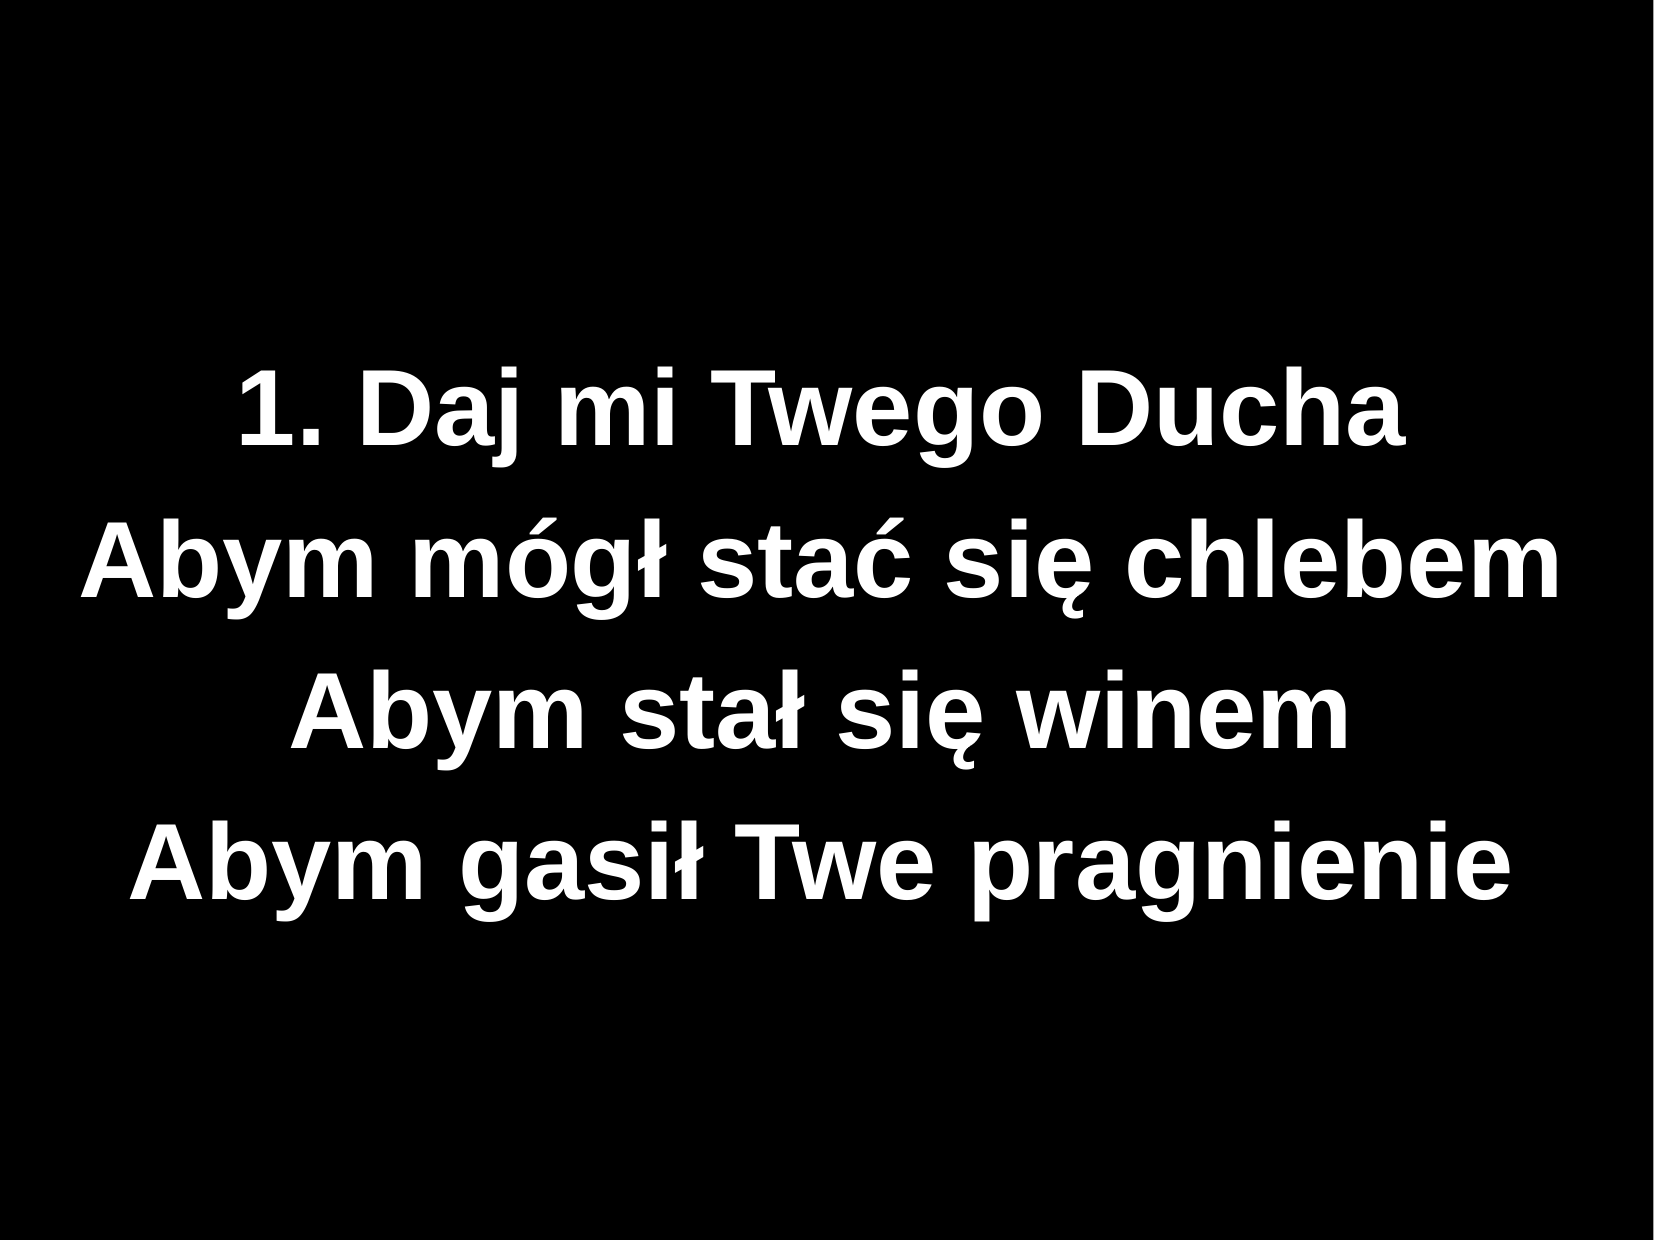

# 1. Daj mi Twego Ducha
Abym mógł stać się chlebem
Abym stał się winem
Abym gasił Twe pragnienie